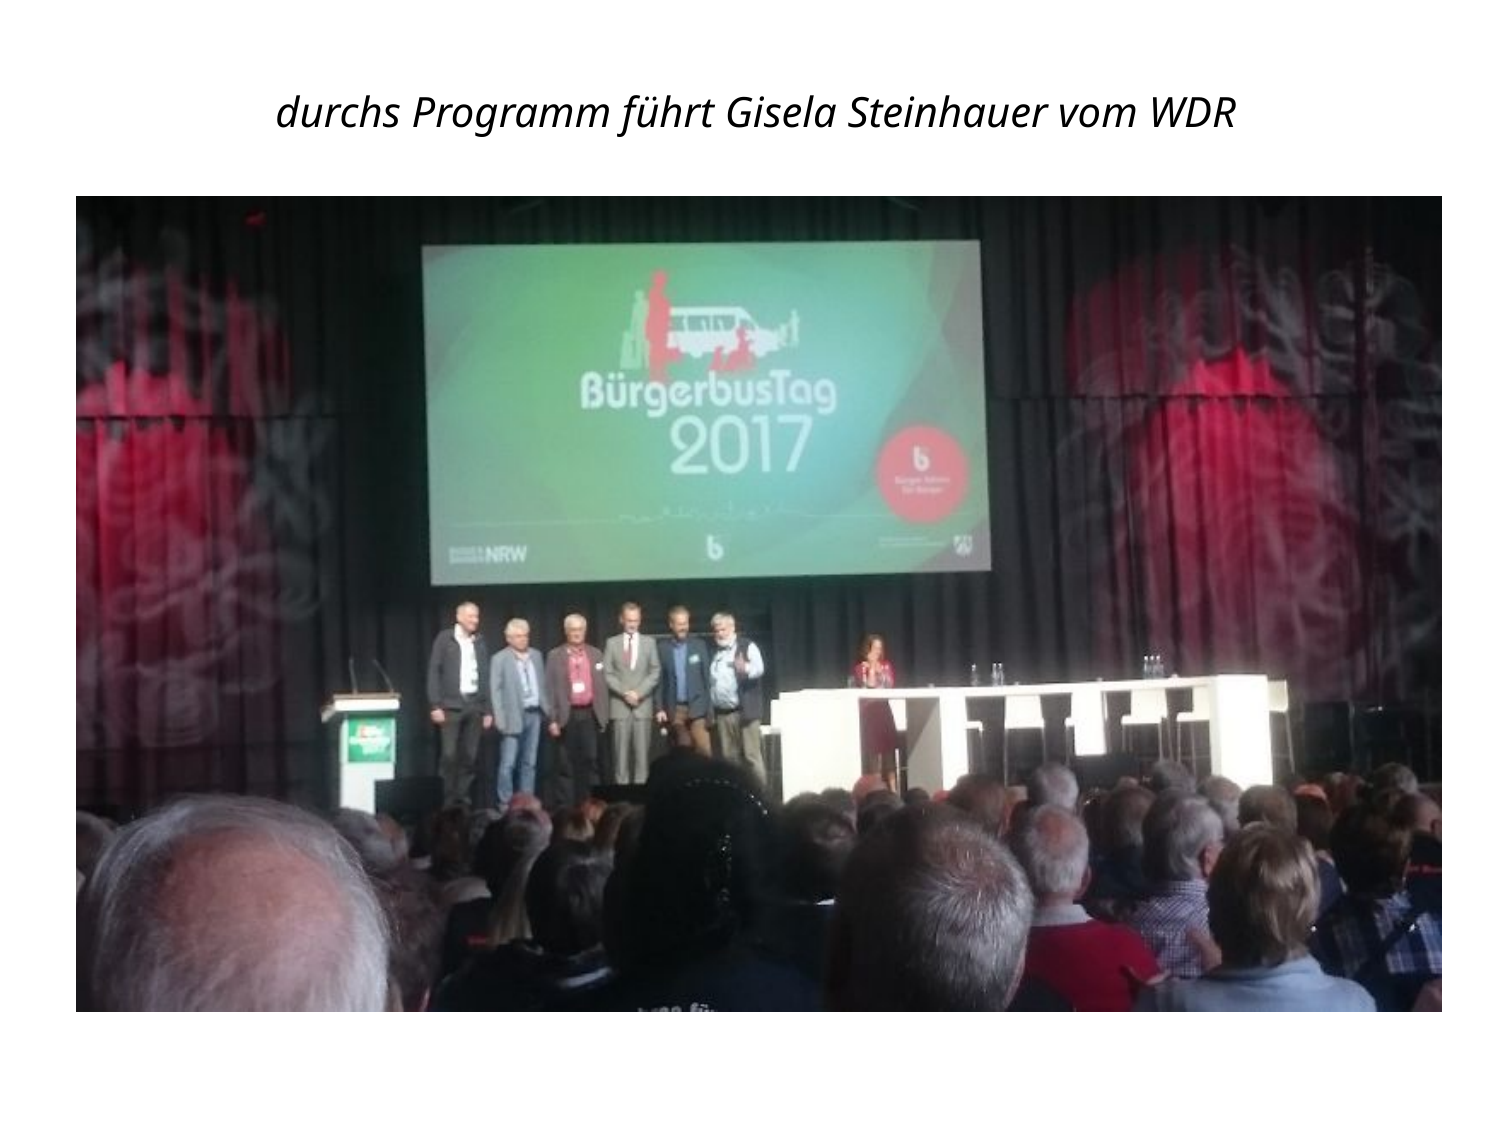

durchs Programm führt Gisela Steinhauer vom WDR